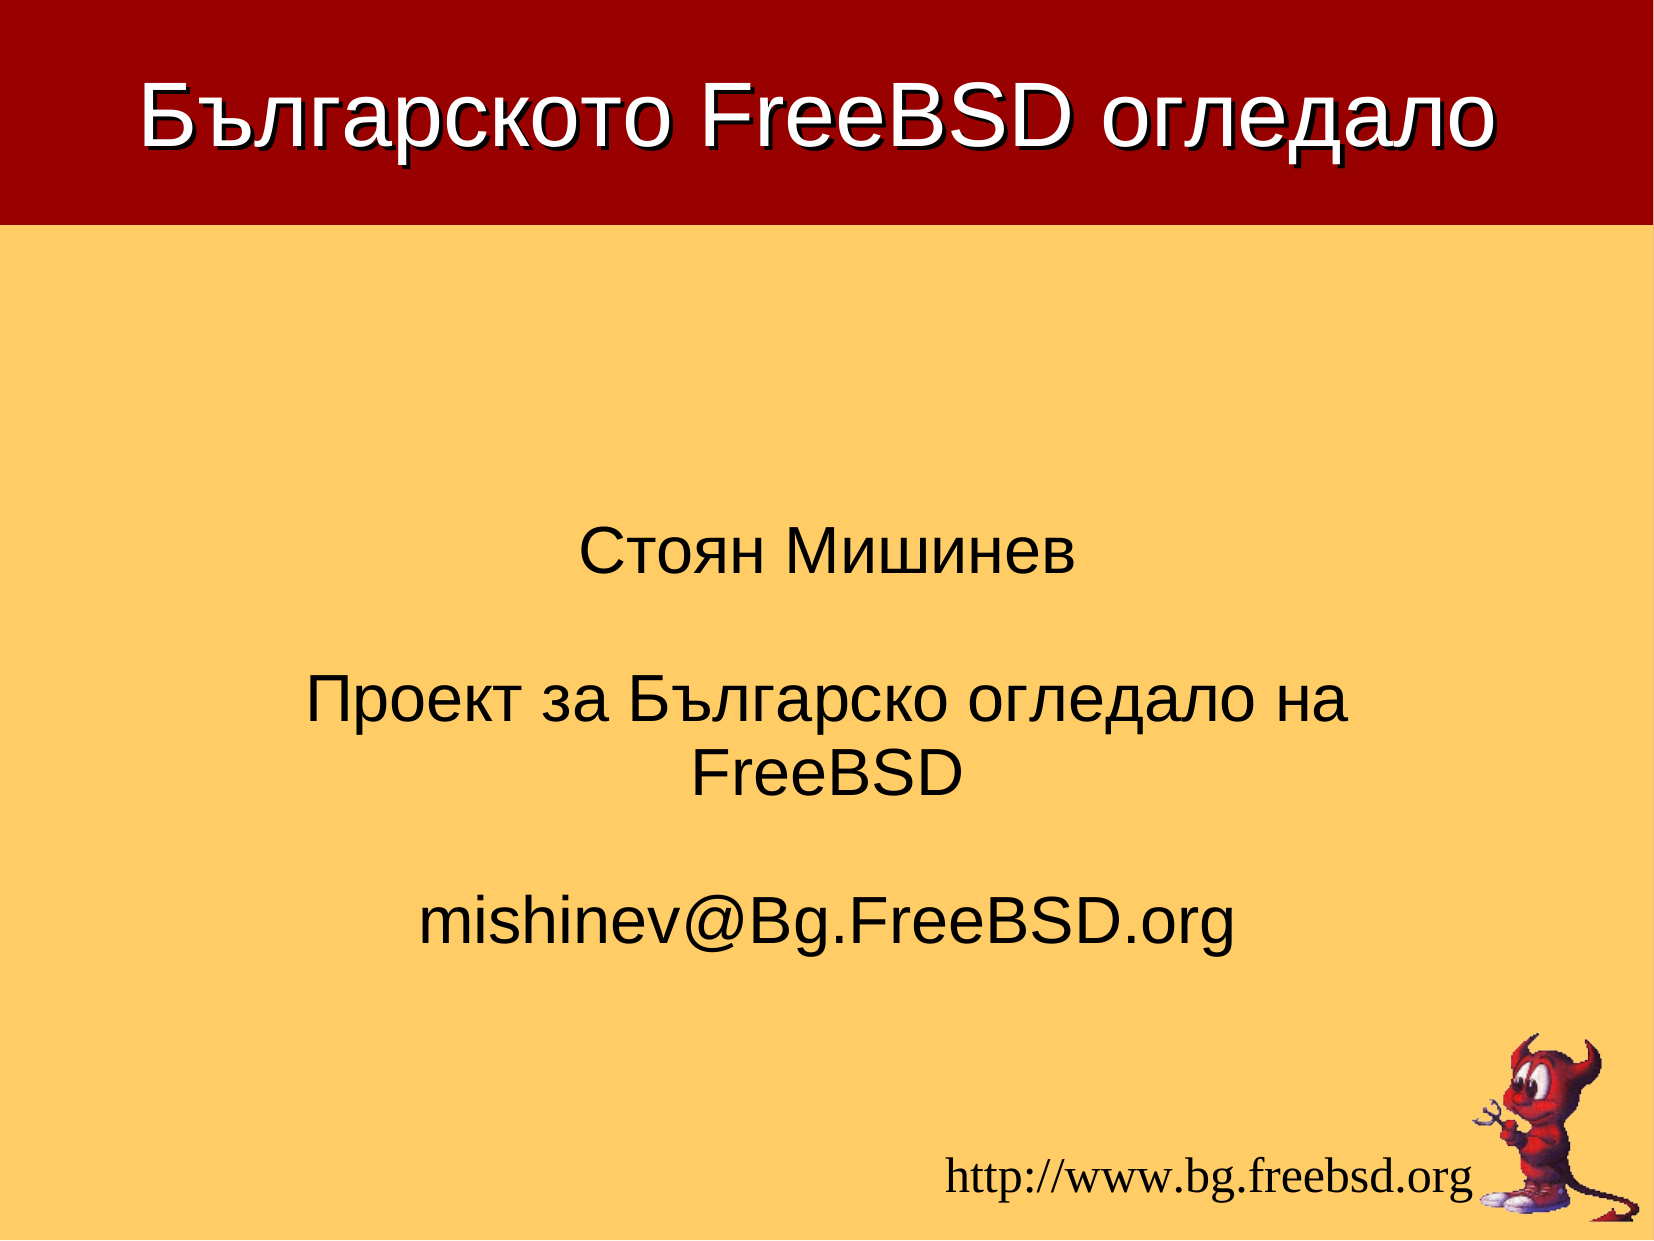

# Българското FreeBSD огледало
Стоян Мишинев
Проект за Българско огледало на
FreeBSD
mishinev@Bg.FreeBSD.org
http://www.bg.freebsd.org